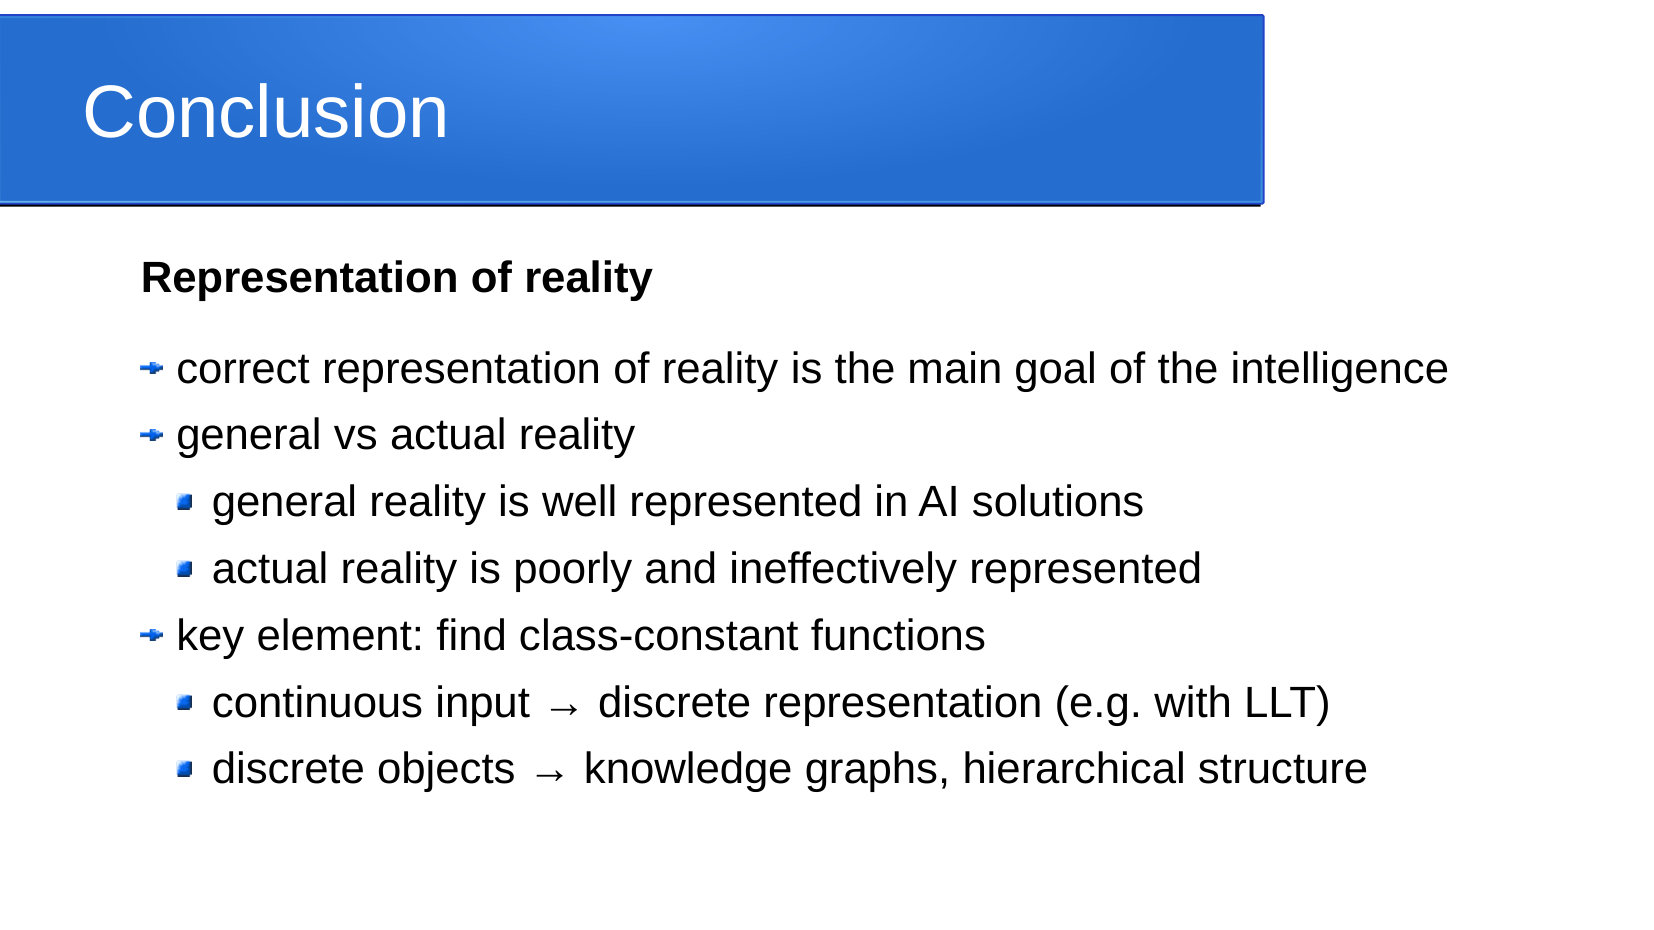

# Conclusion
Representation of reality
correct representation of reality is the main goal of the intelligence
general vs actual reality
general reality is well represented in AI solutions
actual reality is poorly and ineffectively represented
key element: find class-constant functions
continuous input → discrete representation (e.g. with LLT)
discrete objects → knowledge graphs, hierarchical structure